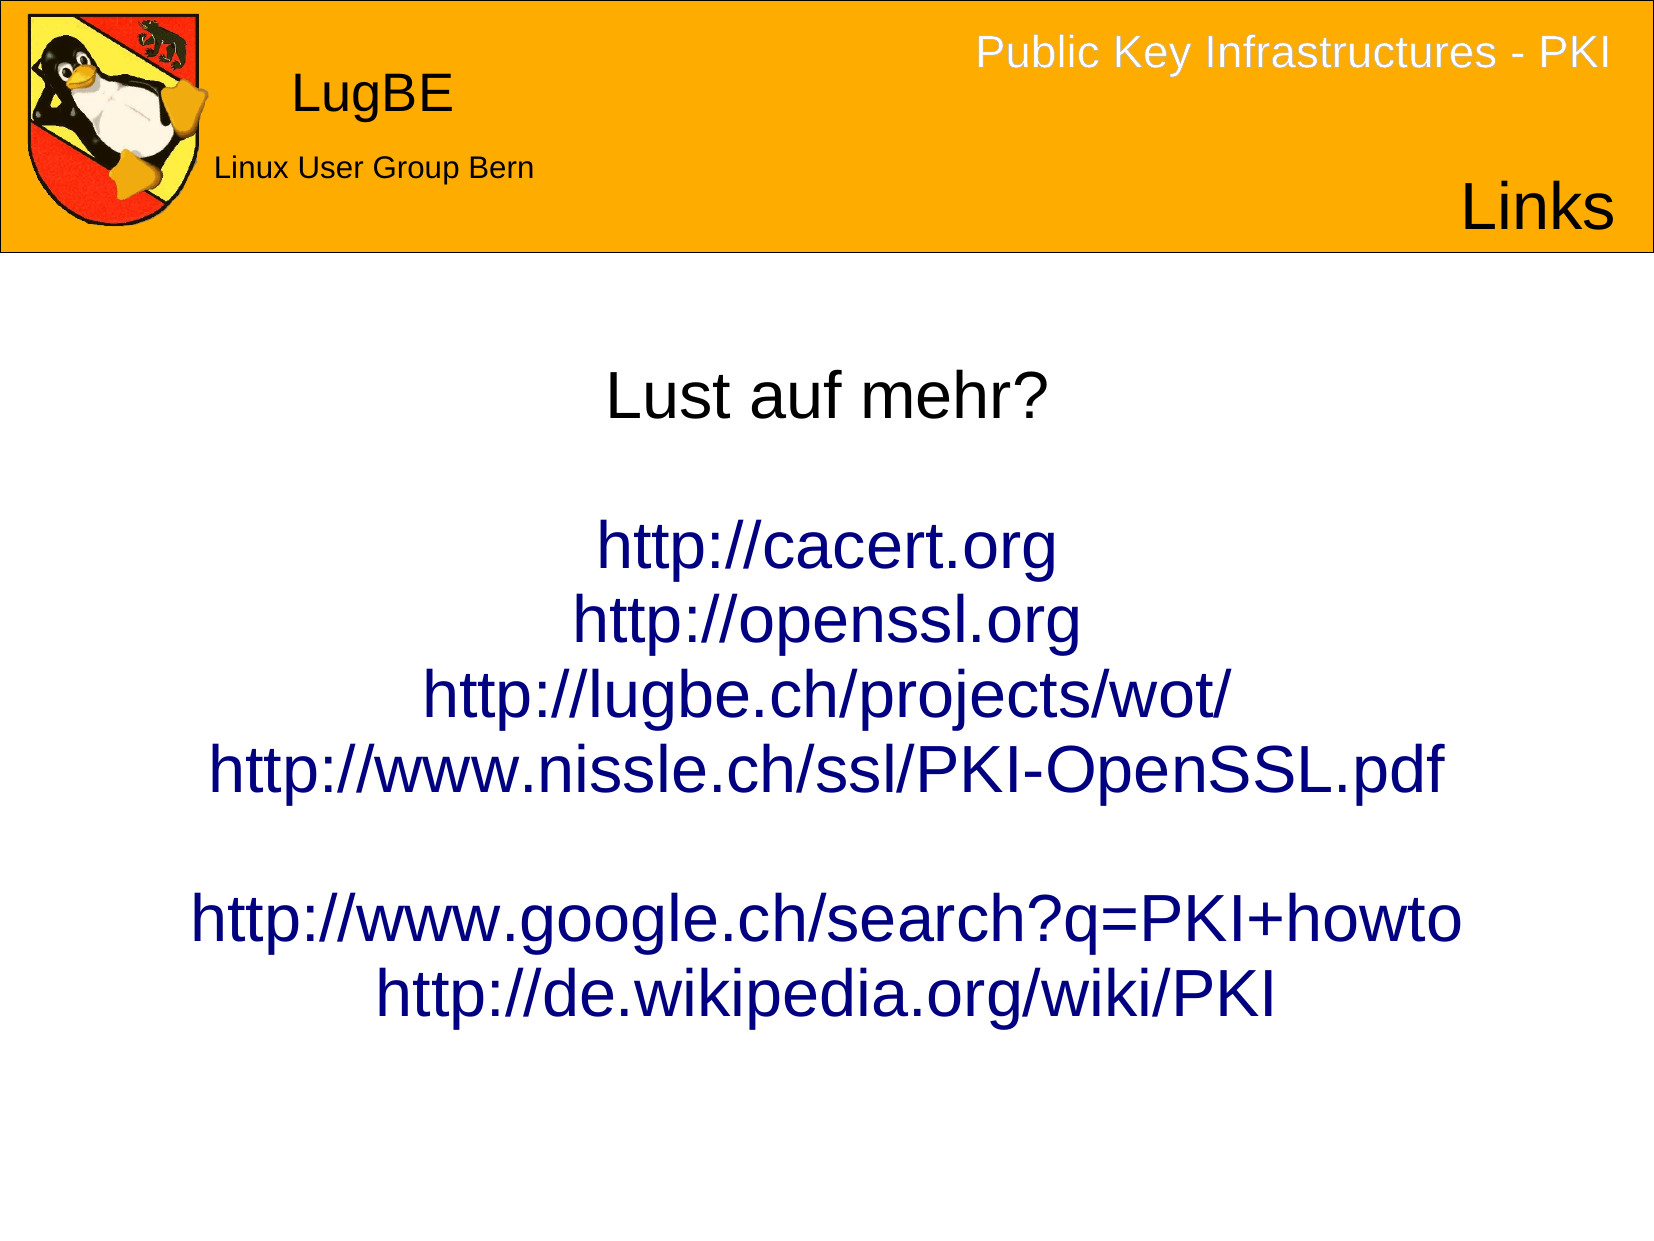

# Links
Lust auf mehr?
http://cacert.org
http://openssl.org
http://lugbe.ch/projects/wot/
http://www.nissle.ch/ssl/PKI-OpenSSL.pdf
http://www.google.ch/search?q=PKI+howto
http://de.wikipedia.org/wiki/PKI